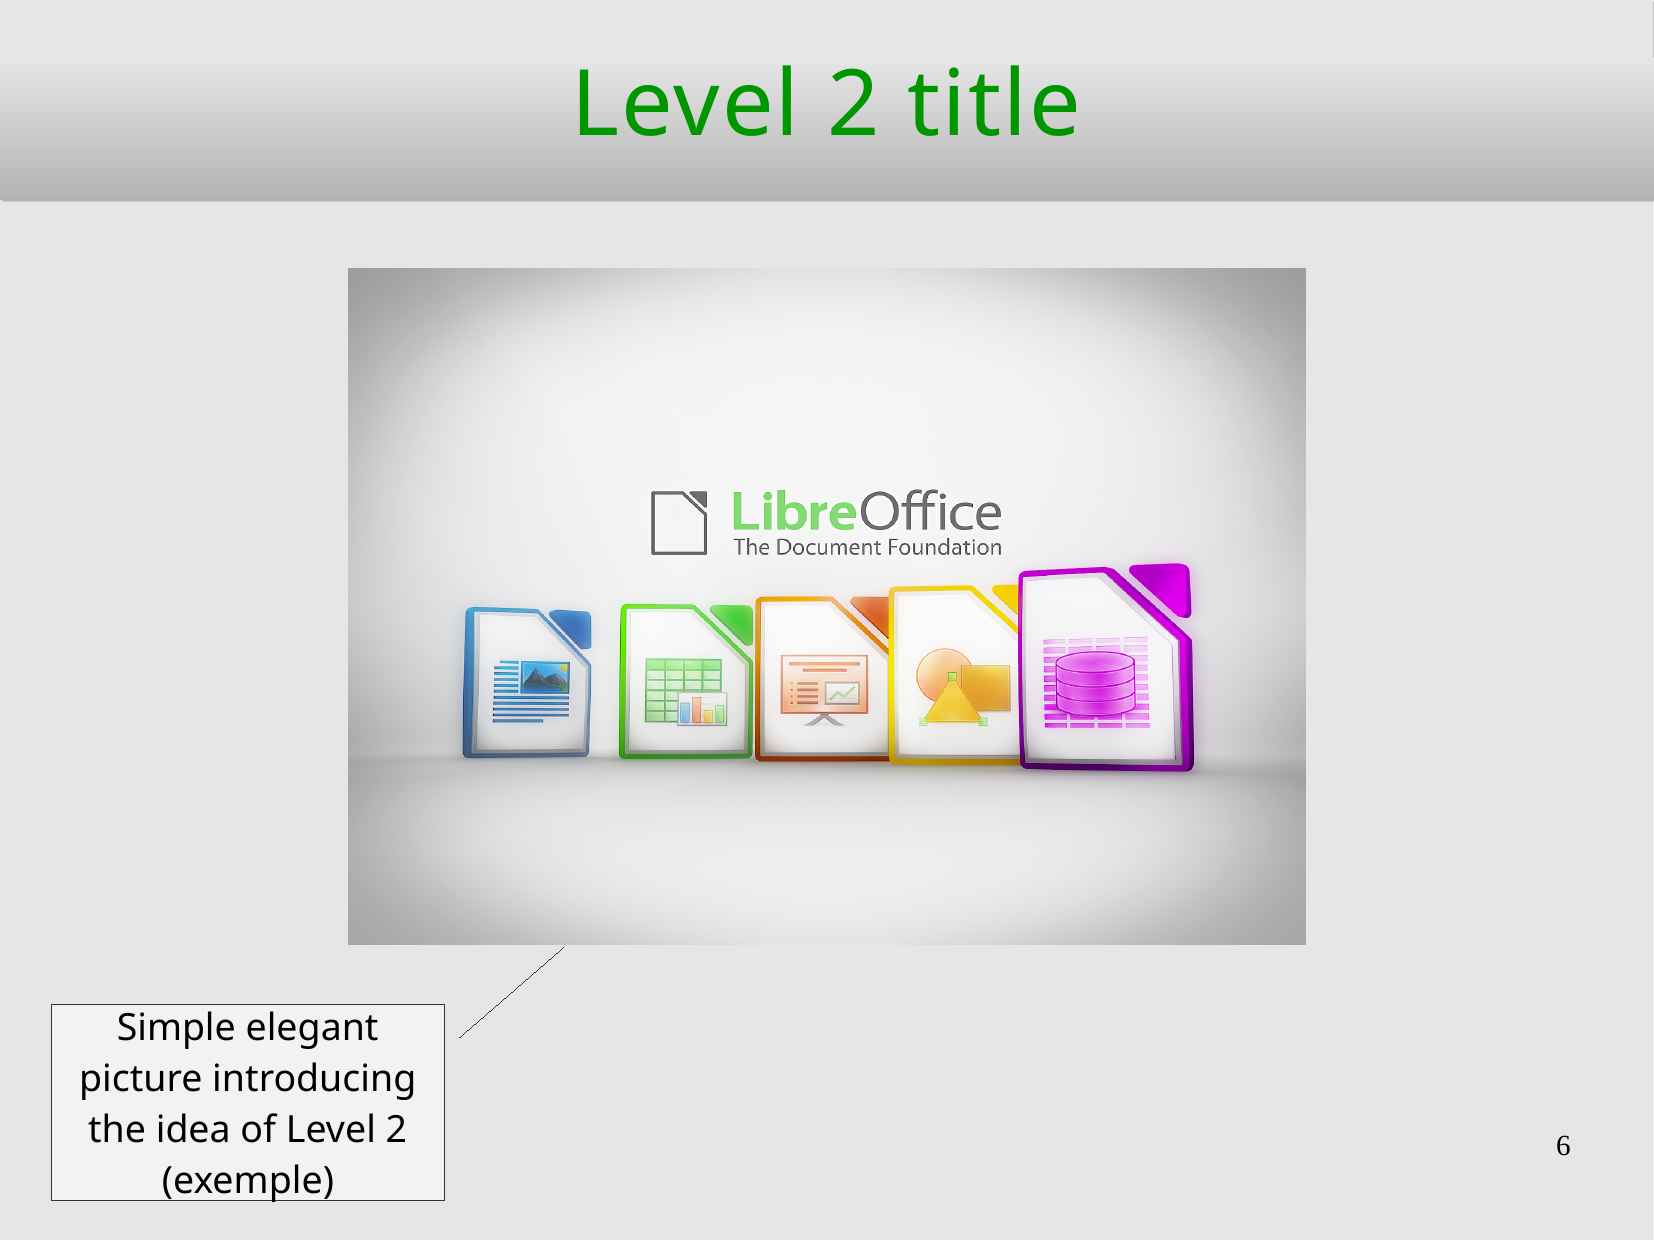

Level 2 title
Simple elegant picture introducing the idea of Level 2 (exemple)
6